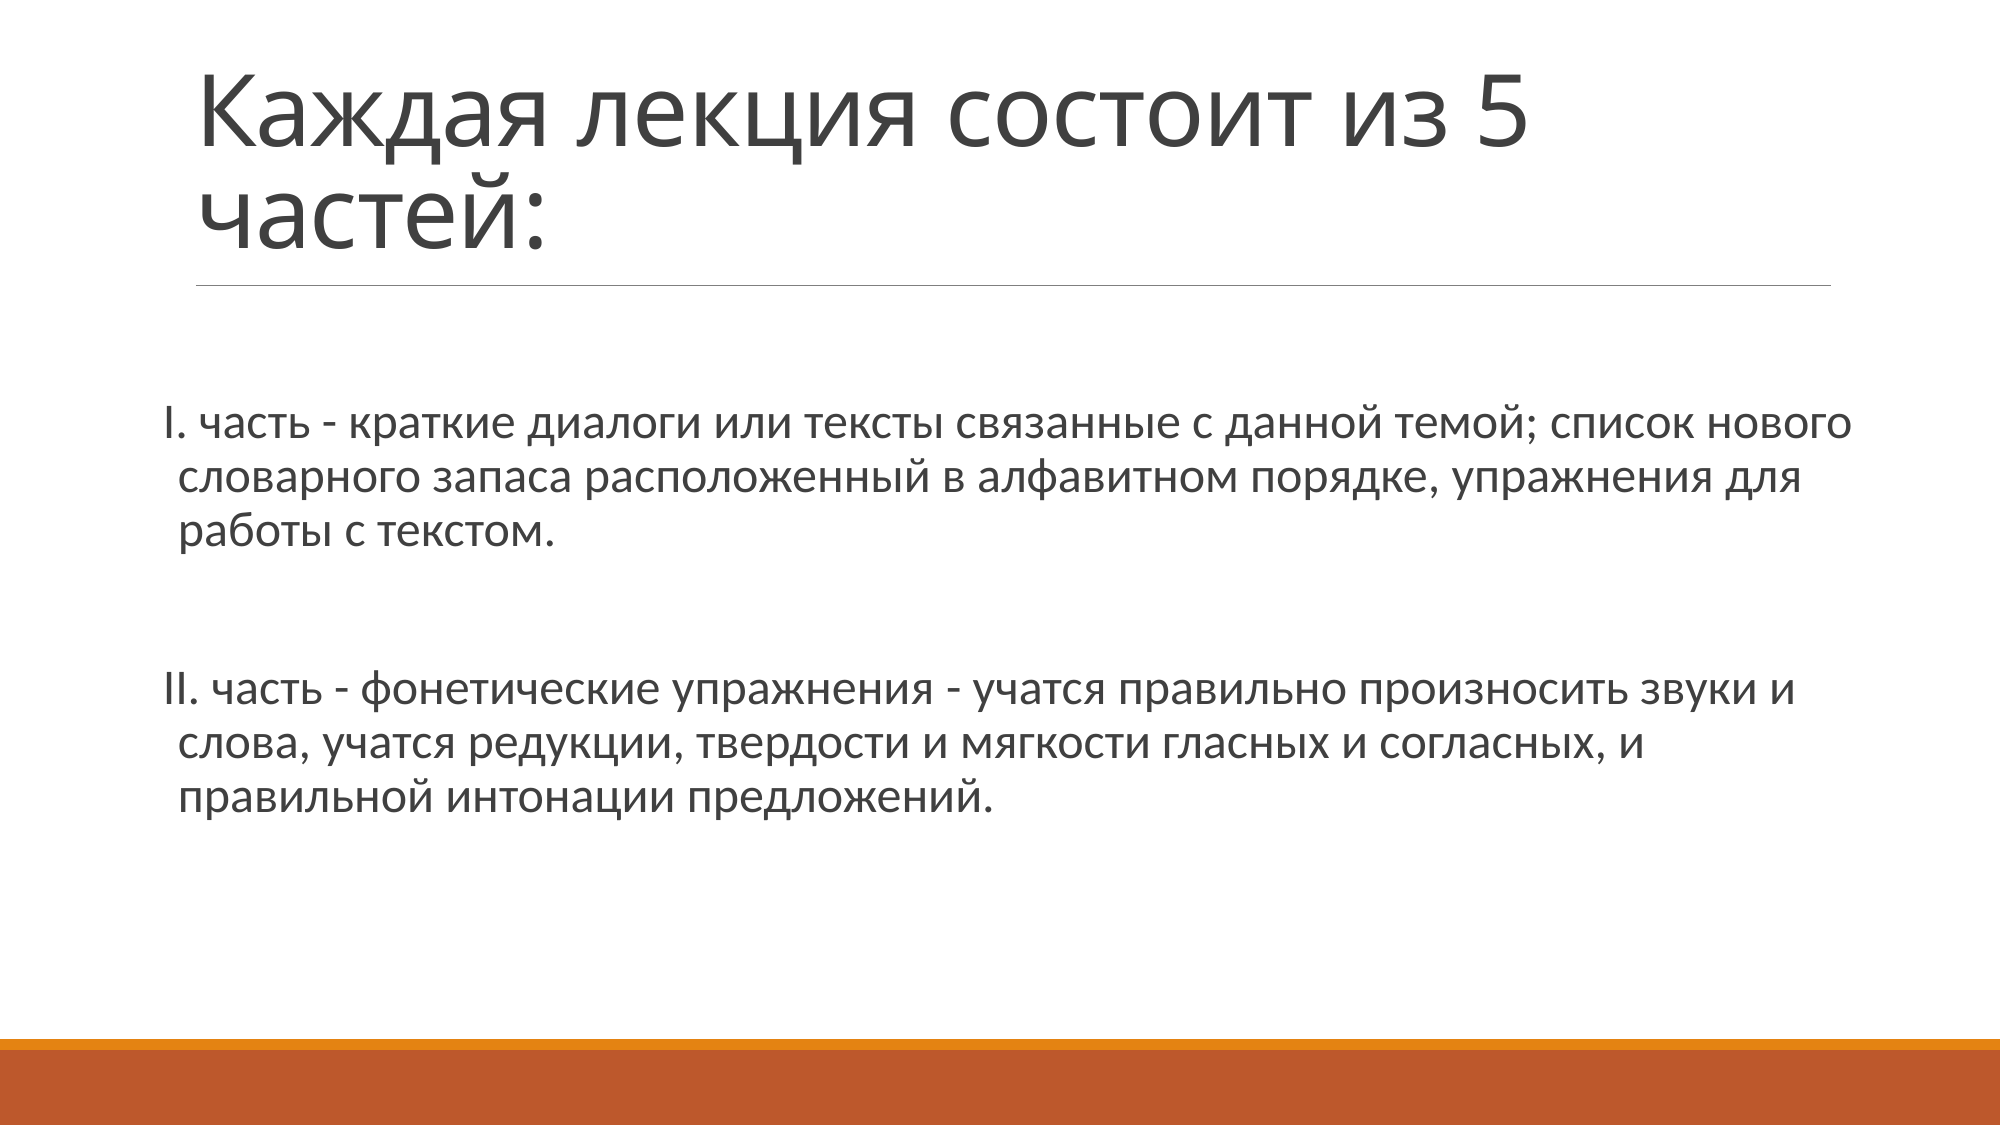

# Каждая лекция состоит из 5 частей:
I. часть - краткиe диалоги или тексты связанные с данной темой; список нового словарного запаса расположенный в алфавитном порядке, упражнения для работы с текстом.
II. часть - фонетические упражнения - учатся правильно произносить звуки и слова, учатся редукции, твердости и мягкости гласных и согласных, и правильной интонации предложений.